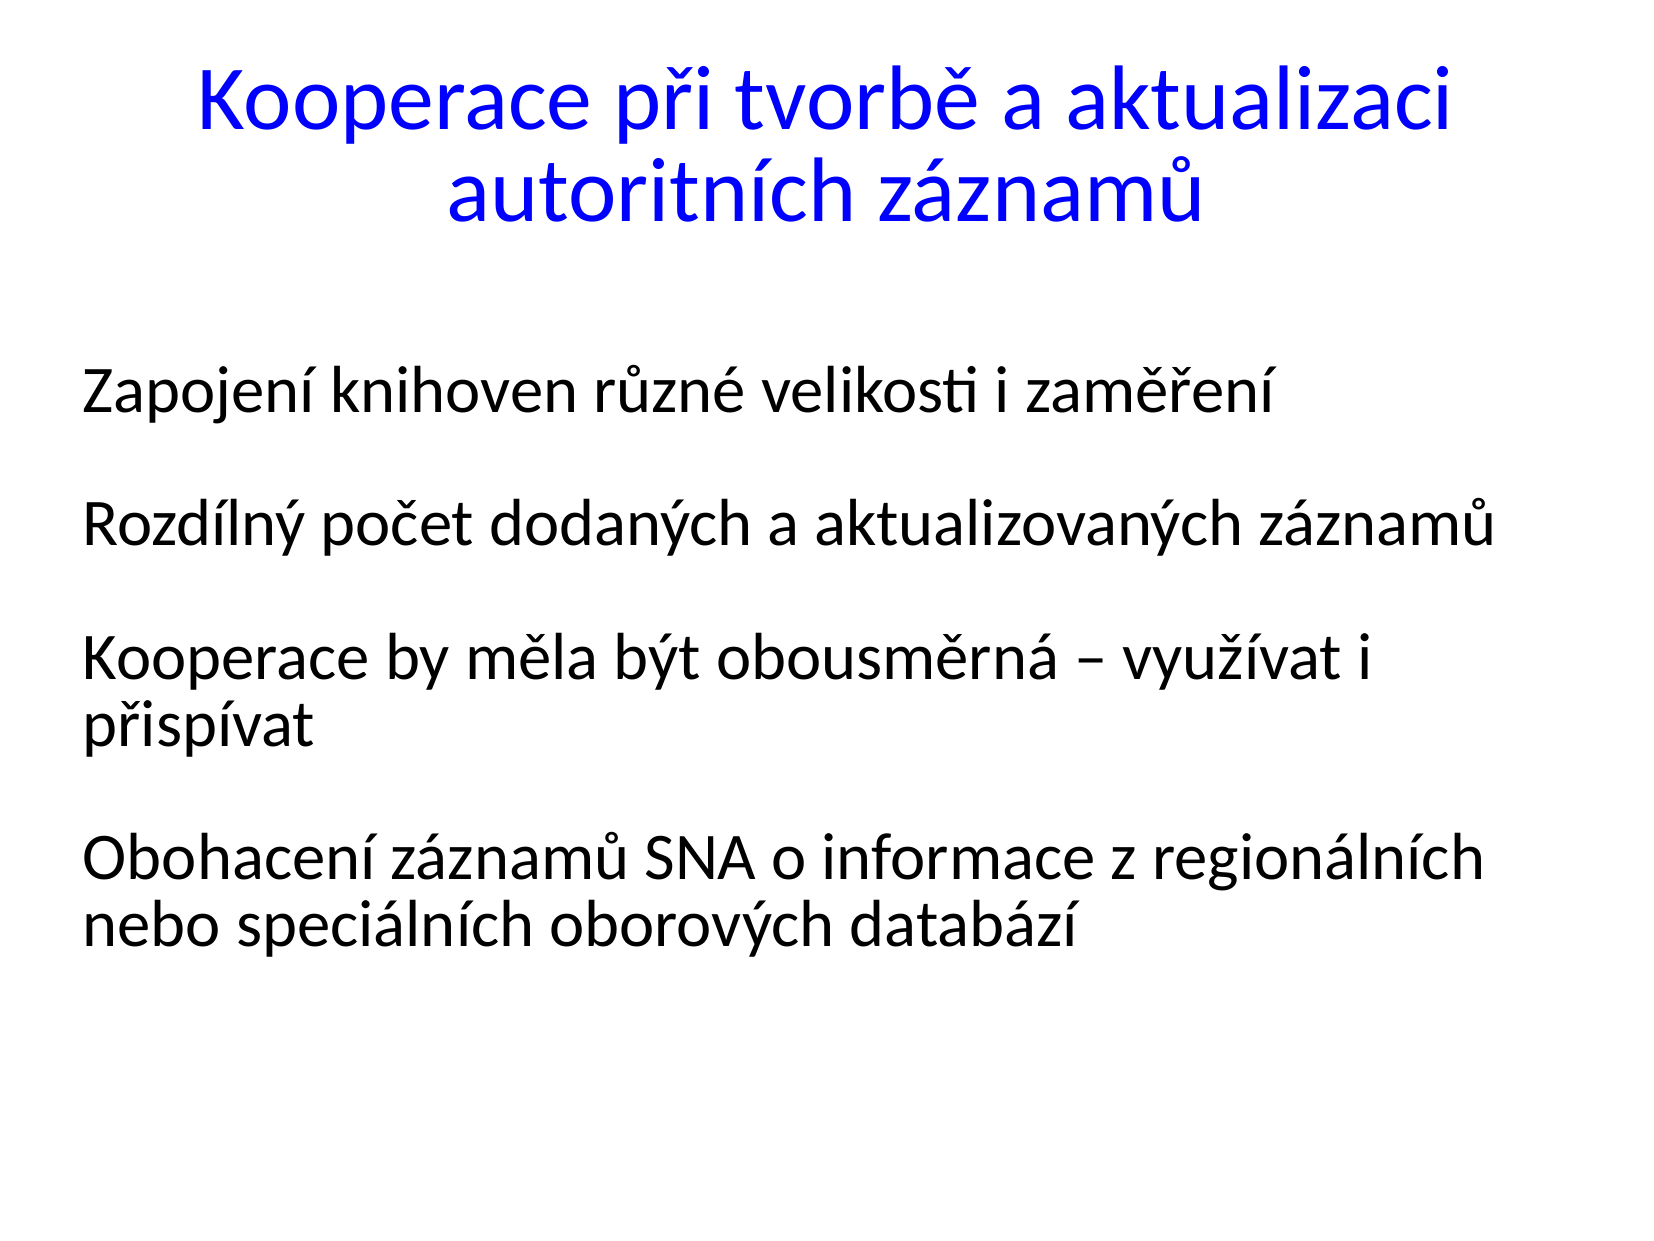

# Kooperace při tvorbě a aktualizaci autoritních záznamů
Zapojení knihoven různé velikosti i zaměření
Rozdílný počet dodaných a aktualizovaných záznamů
Kooperace by měla být obousměrná – využívat i přispívat
Obohacení záznamů SNA o informace z regionálních nebo speciálních oborových databází